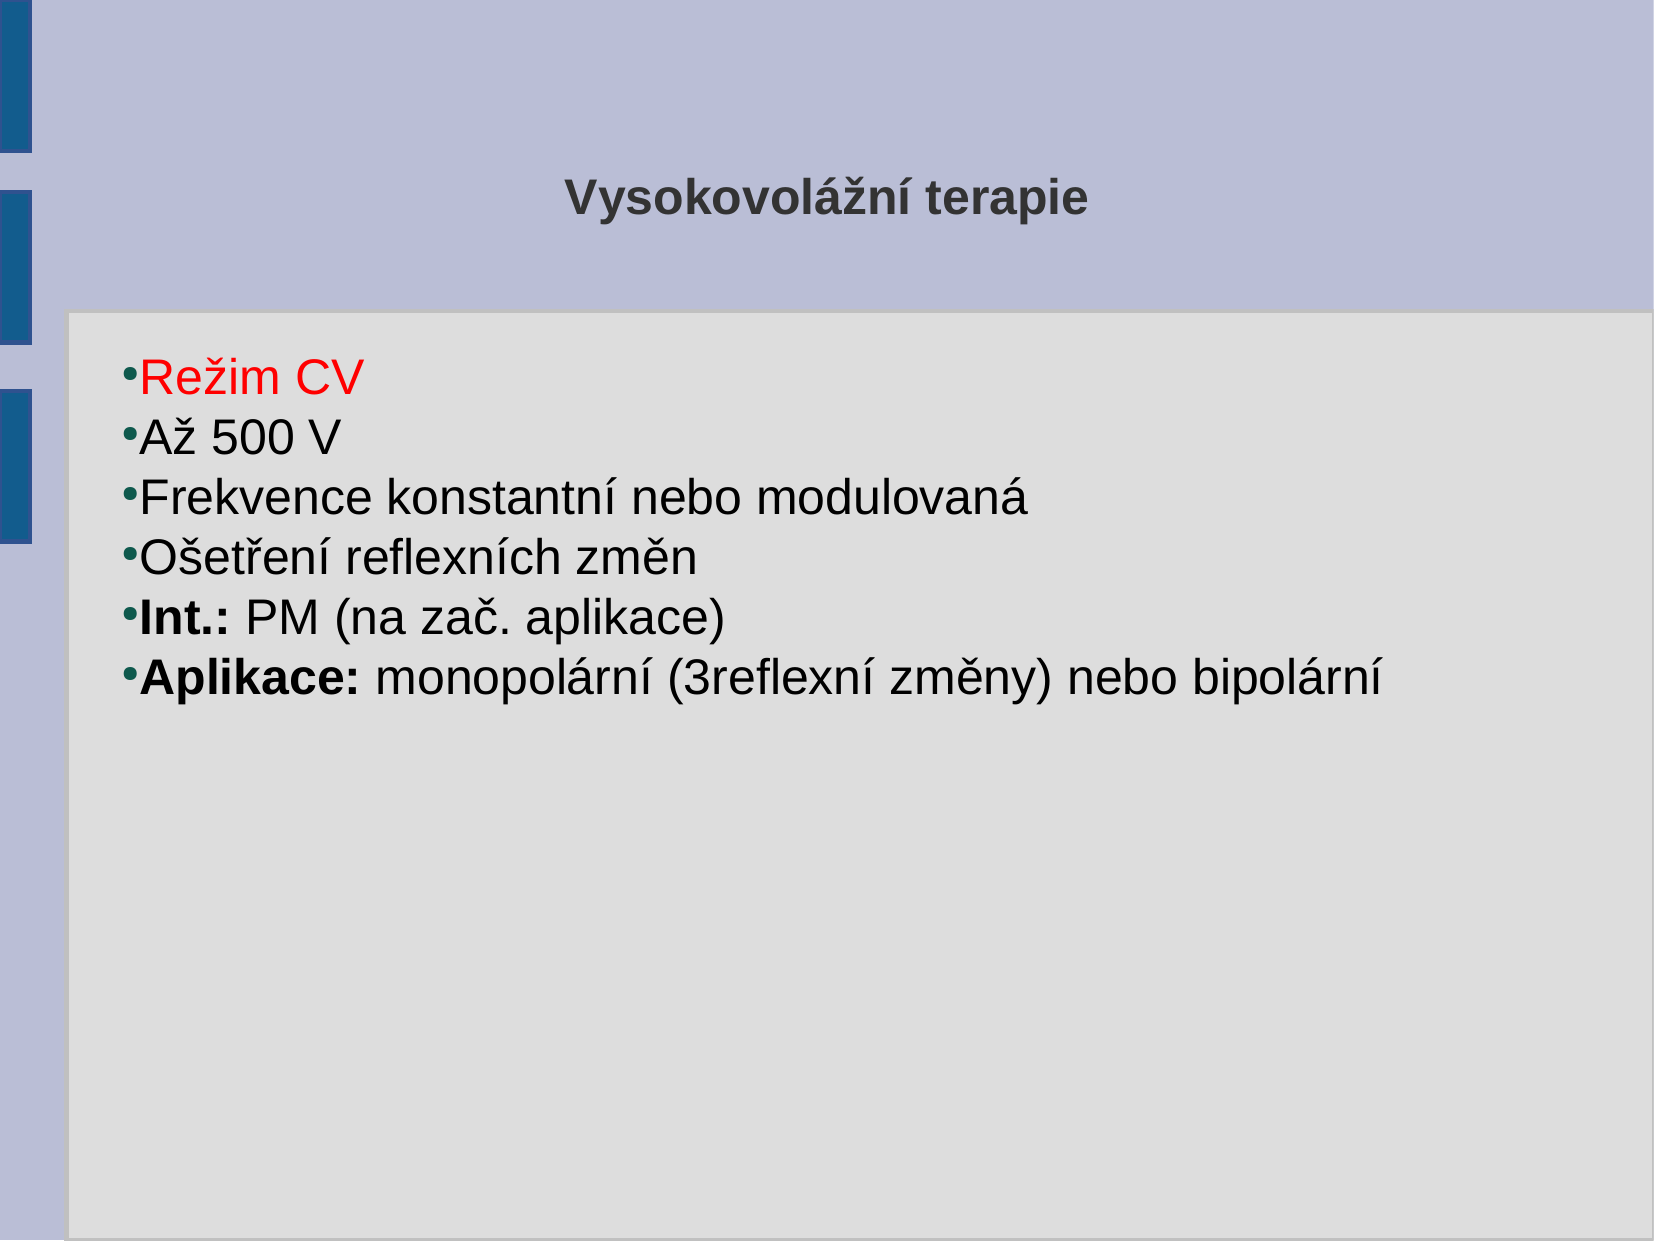

# Vysokovolážní terapie
Režim CV
Až 500 V
Frekvence konstantní nebo modulovaná
Ošetření reflexních změn
Int.: PM (na zač. aplikace)
Aplikace: monopolární (3reflexní změny) nebo bipolární